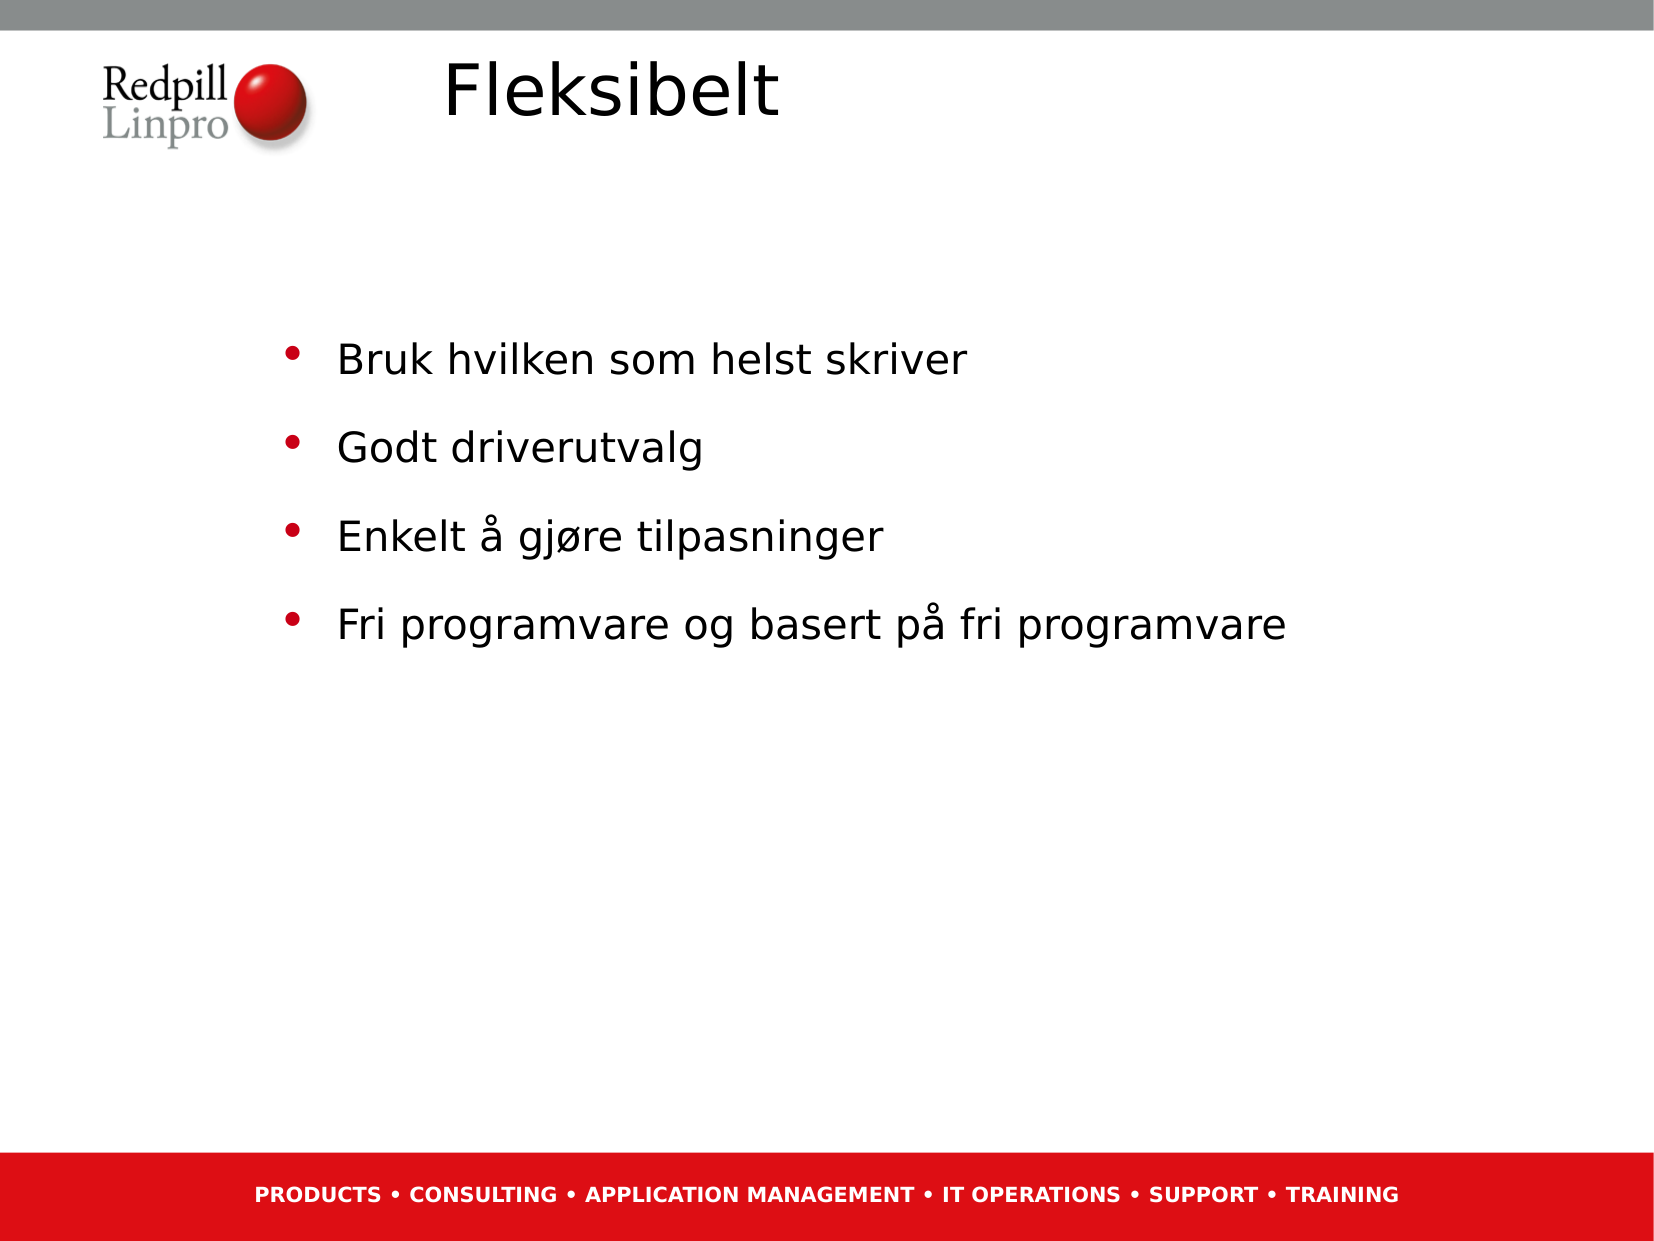

# Fleksibelt
Bruk hvilken som helst skriver
Godt driverutvalg
Enkelt å gjøre tilpasninger
Fri programvare og basert på fri programvare